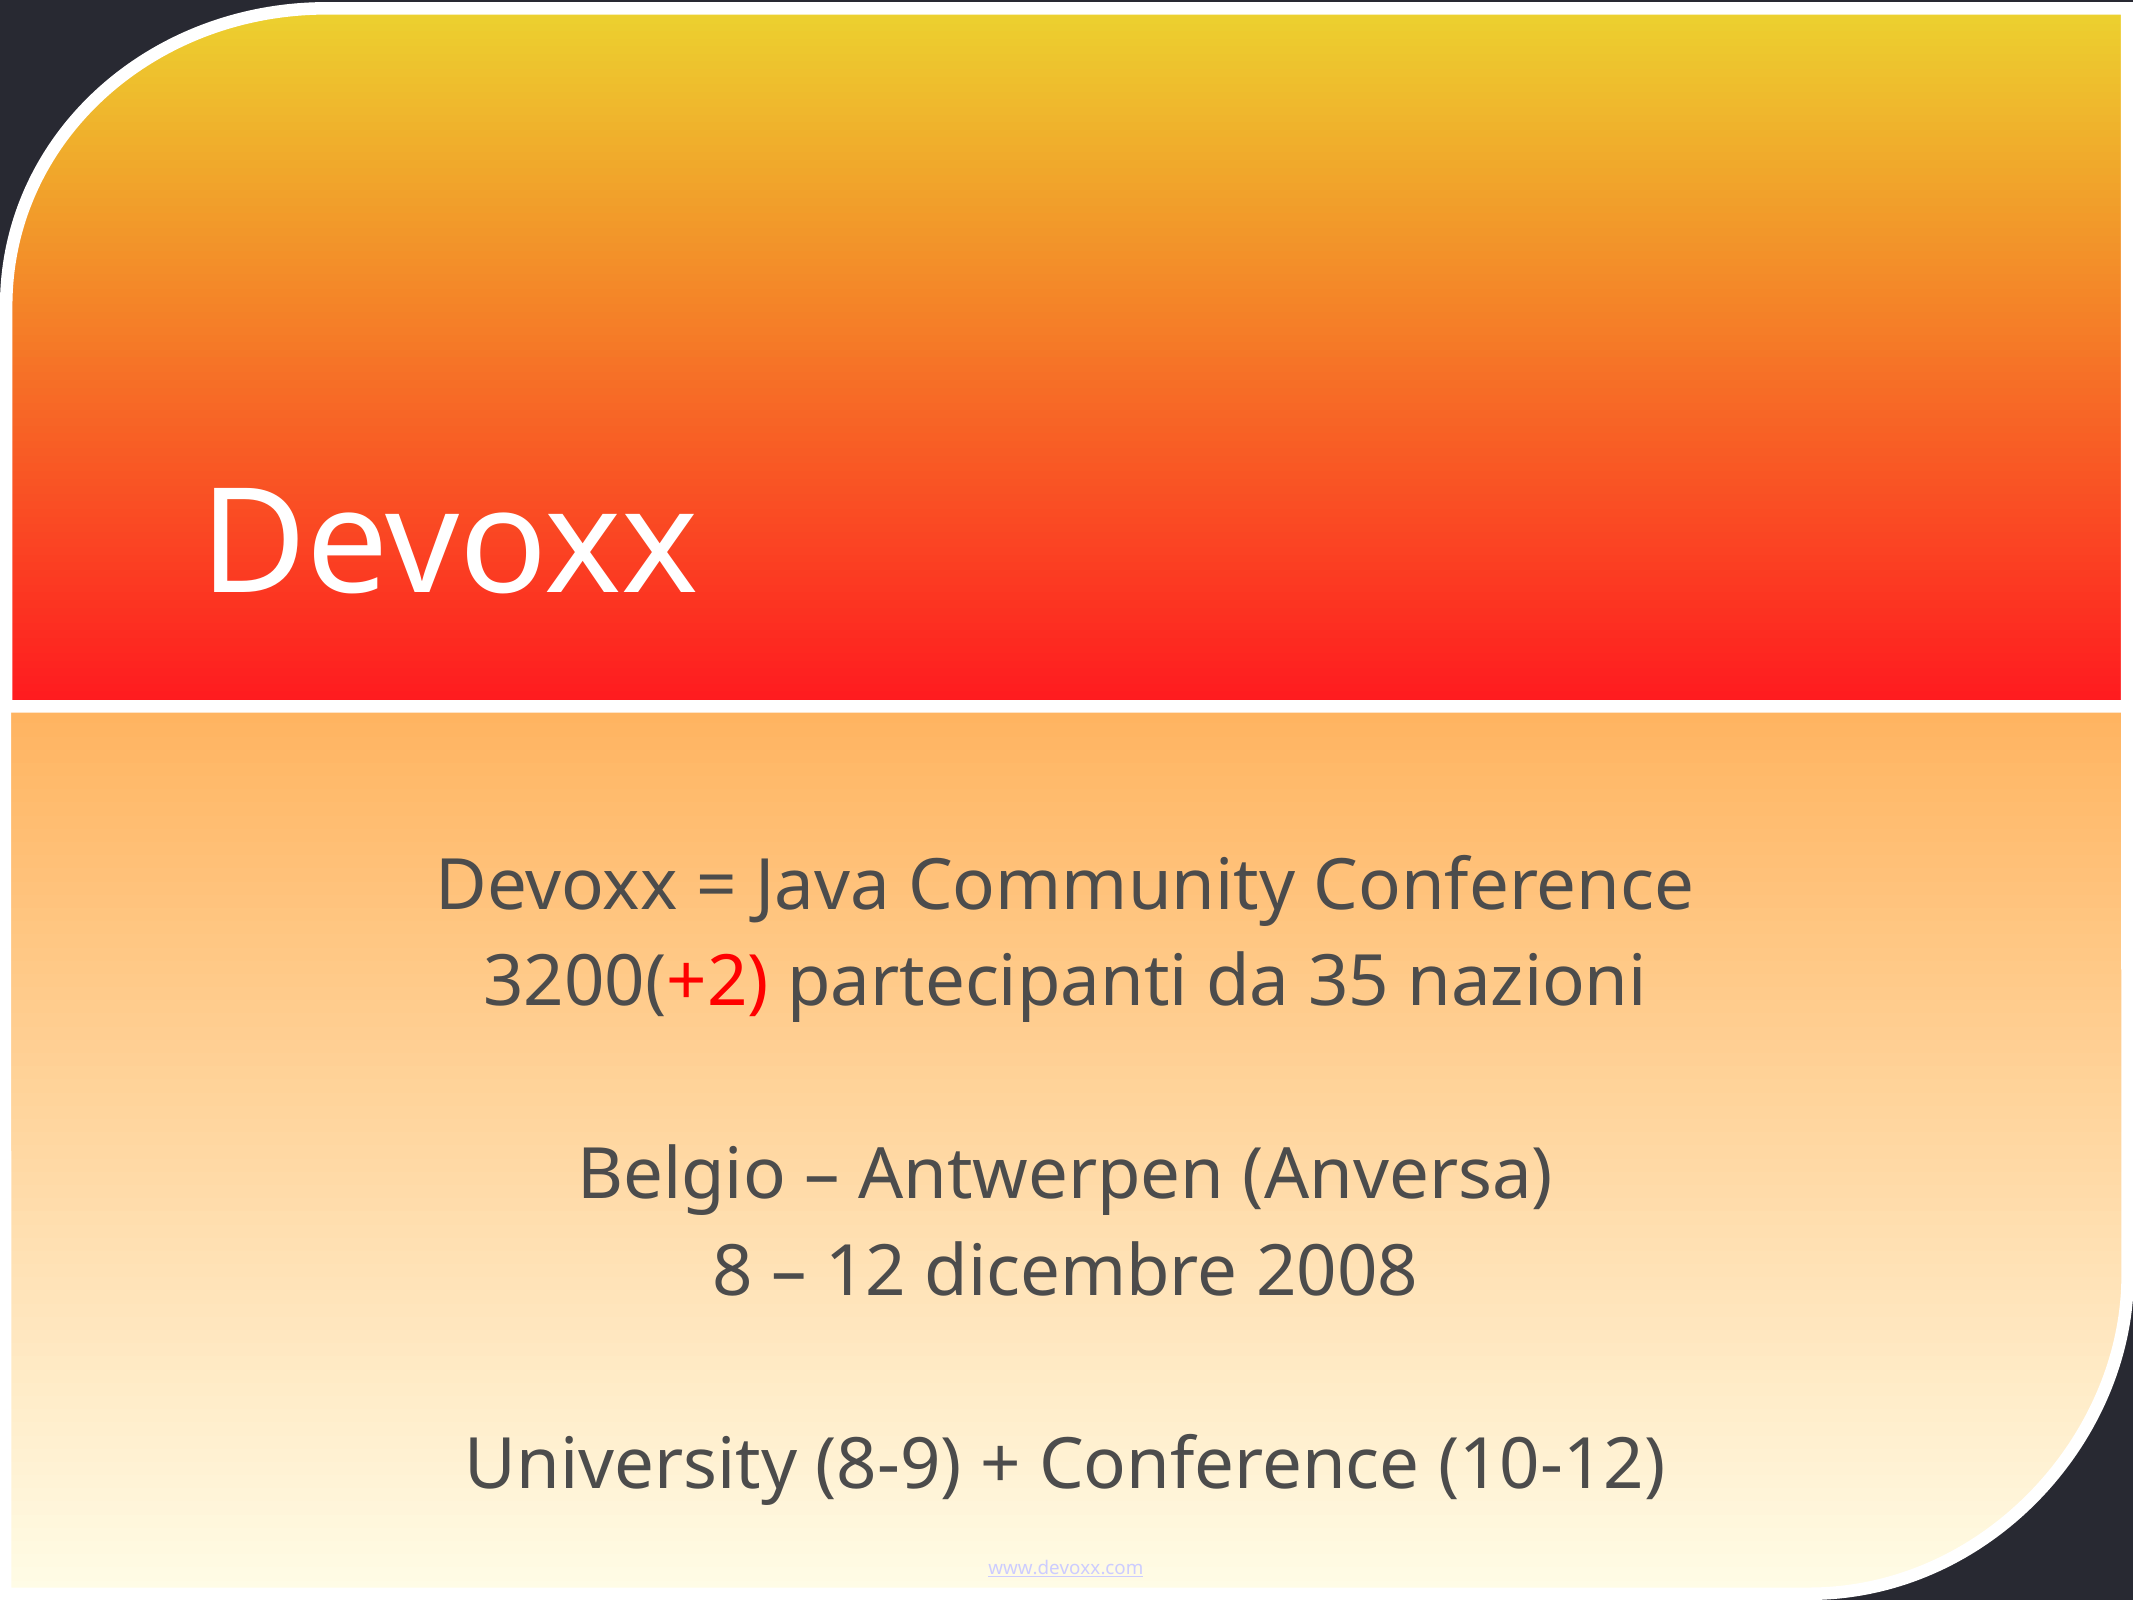

# Devoxx
Devoxx = Java Community Conference
3200(+2) partecipanti da 35 nazioni
Belgio – Antwerpen (Anversa)‏
8 – 12 dicembre 2008
University (8-9) + Conference (10-12)‏